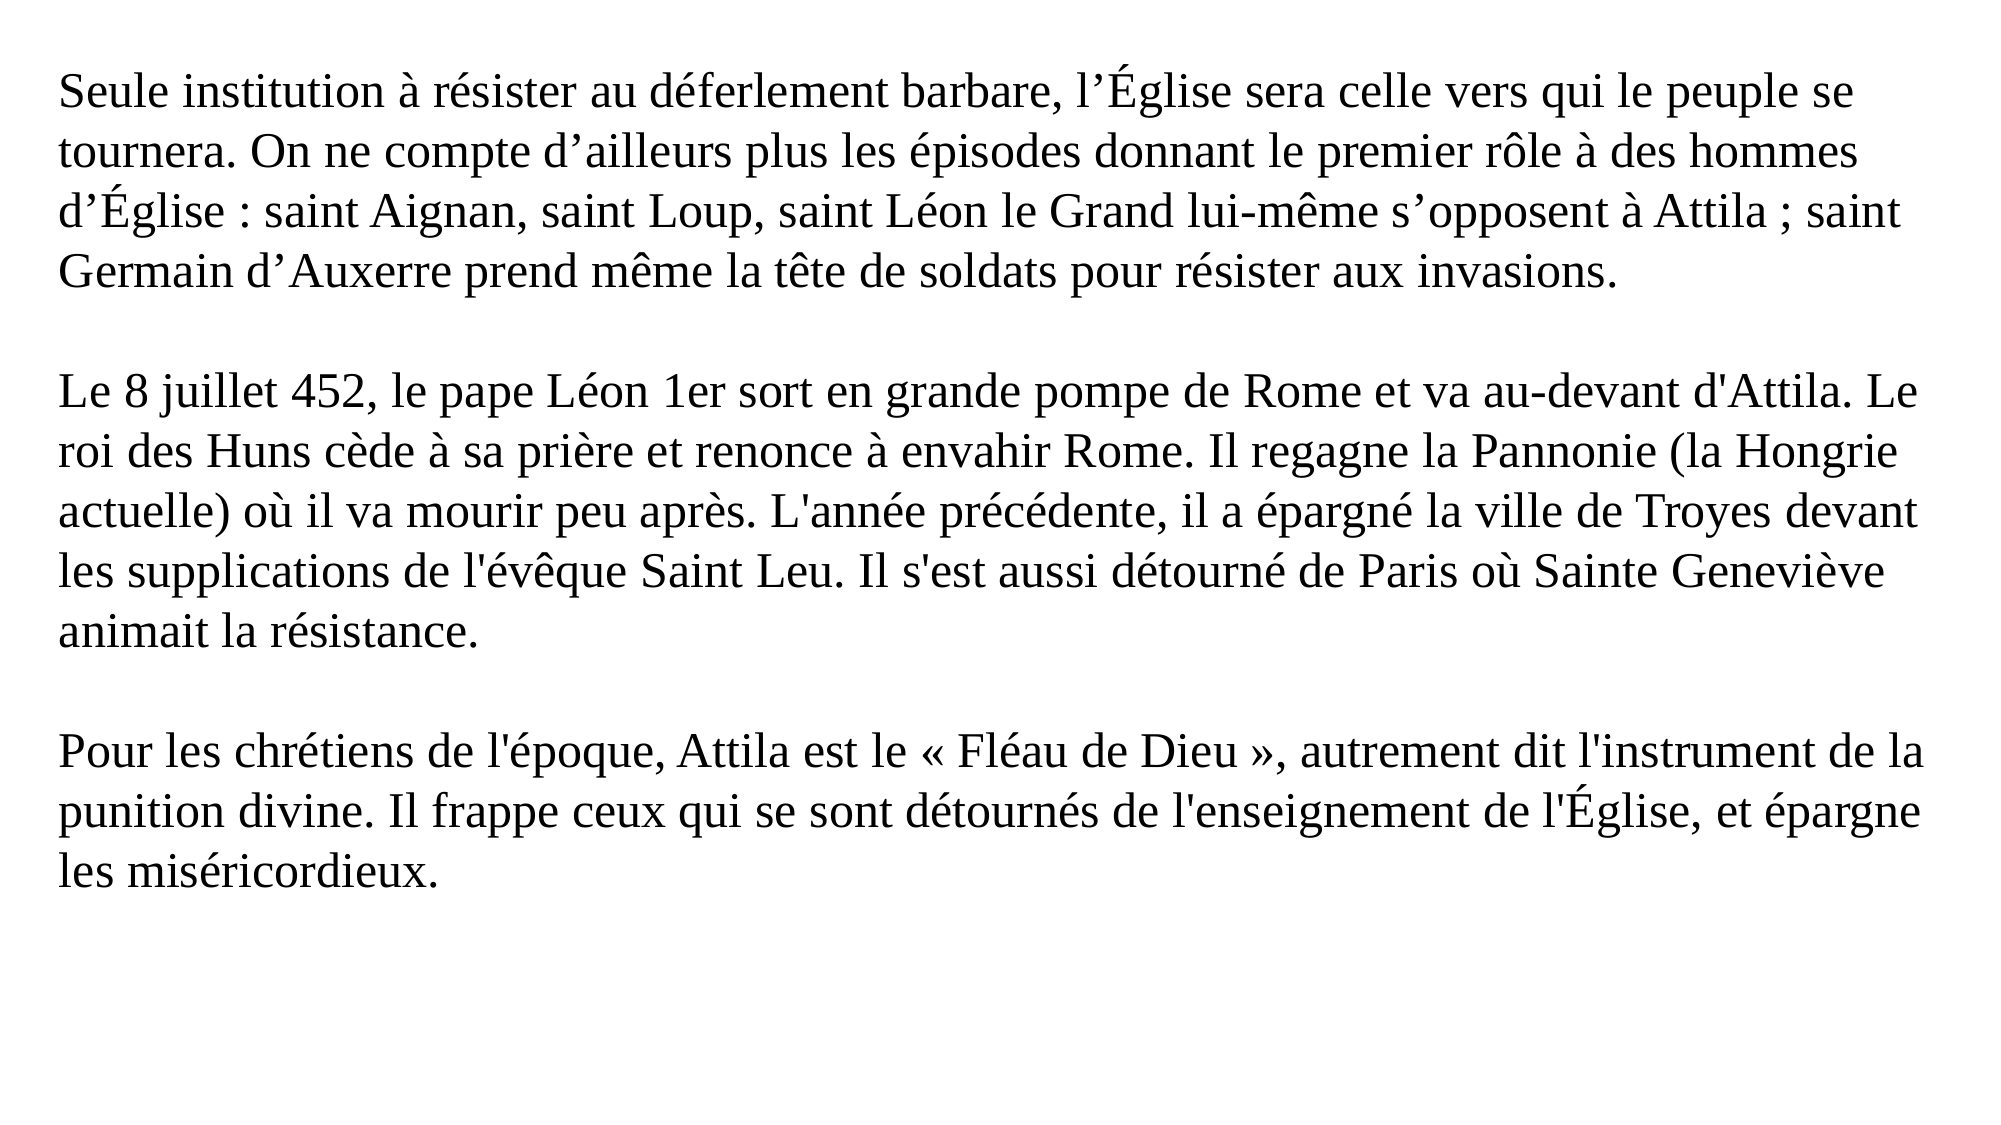

Seule institution à résister au déferlement barbare, l’Église sera celle vers qui le peuple se tournera. On ne compte d’ailleurs plus les épisodes donnant le premier rôle à des hommes d’Église : saint Aignan, saint Loup, saint Léon le Grand lui-même s’opposent à Attila ; saint Germain d’Auxerre prend même la tête de soldats pour résister aux invasions.
Le 8 juillet 452, le pape Léon 1er sort en grande pompe de Rome et va au-devant d'Attila. Le roi des Huns cède à sa prière et renonce à envahir Rome. Il regagne la Pannonie (la Hongrie actuelle) où il va mourir peu après. L'année précédente, il a épargné la ville de Troyes devant les supplications de l'évêque Saint Leu. Il s'est aussi détourné de Paris où Sainte Geneviève animait la résistance.
Pour les chrétiens de l'époque, Attila est le « Fléau de Dieu », autrement dit l'instrument de la punition divine. Il frappe ceux qui se sont détournés de l'enseignement de l'Église, et épargne les miséricordieux.